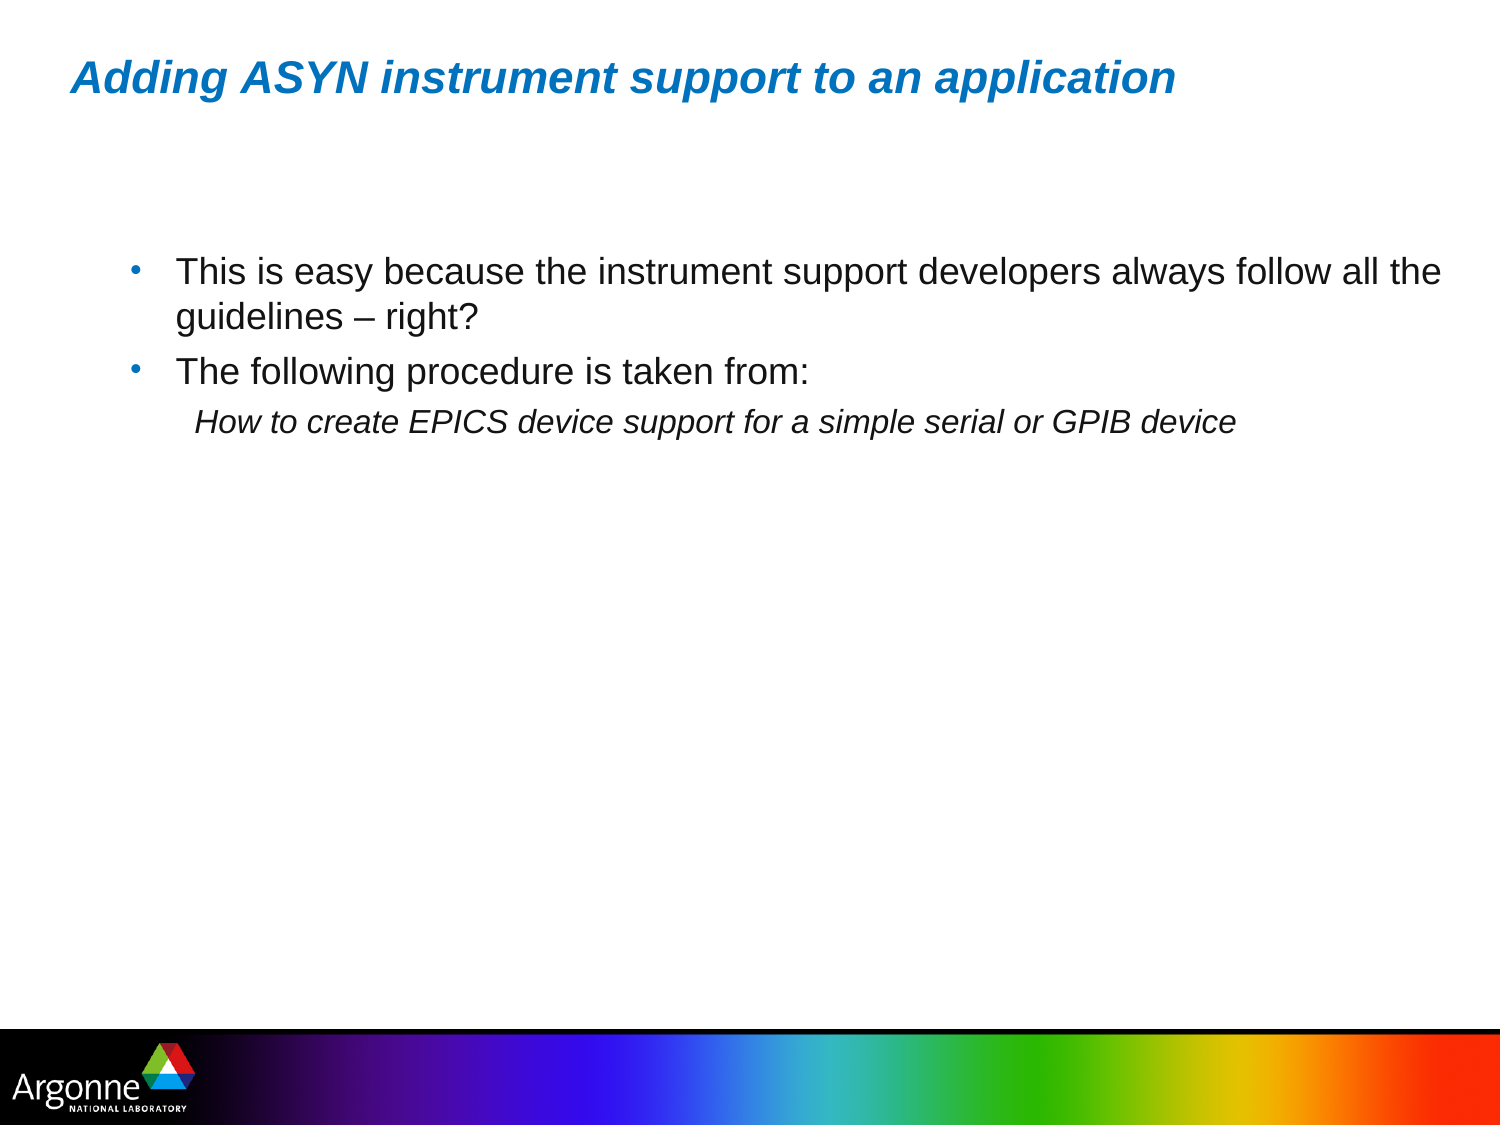

# Adding ASYN instrument support to an application
This is easy because the instrument support developers always follow all the guidelines – right?
The following procedure is taken from:
How to create EPICS device support for a simple serial or GPIB device